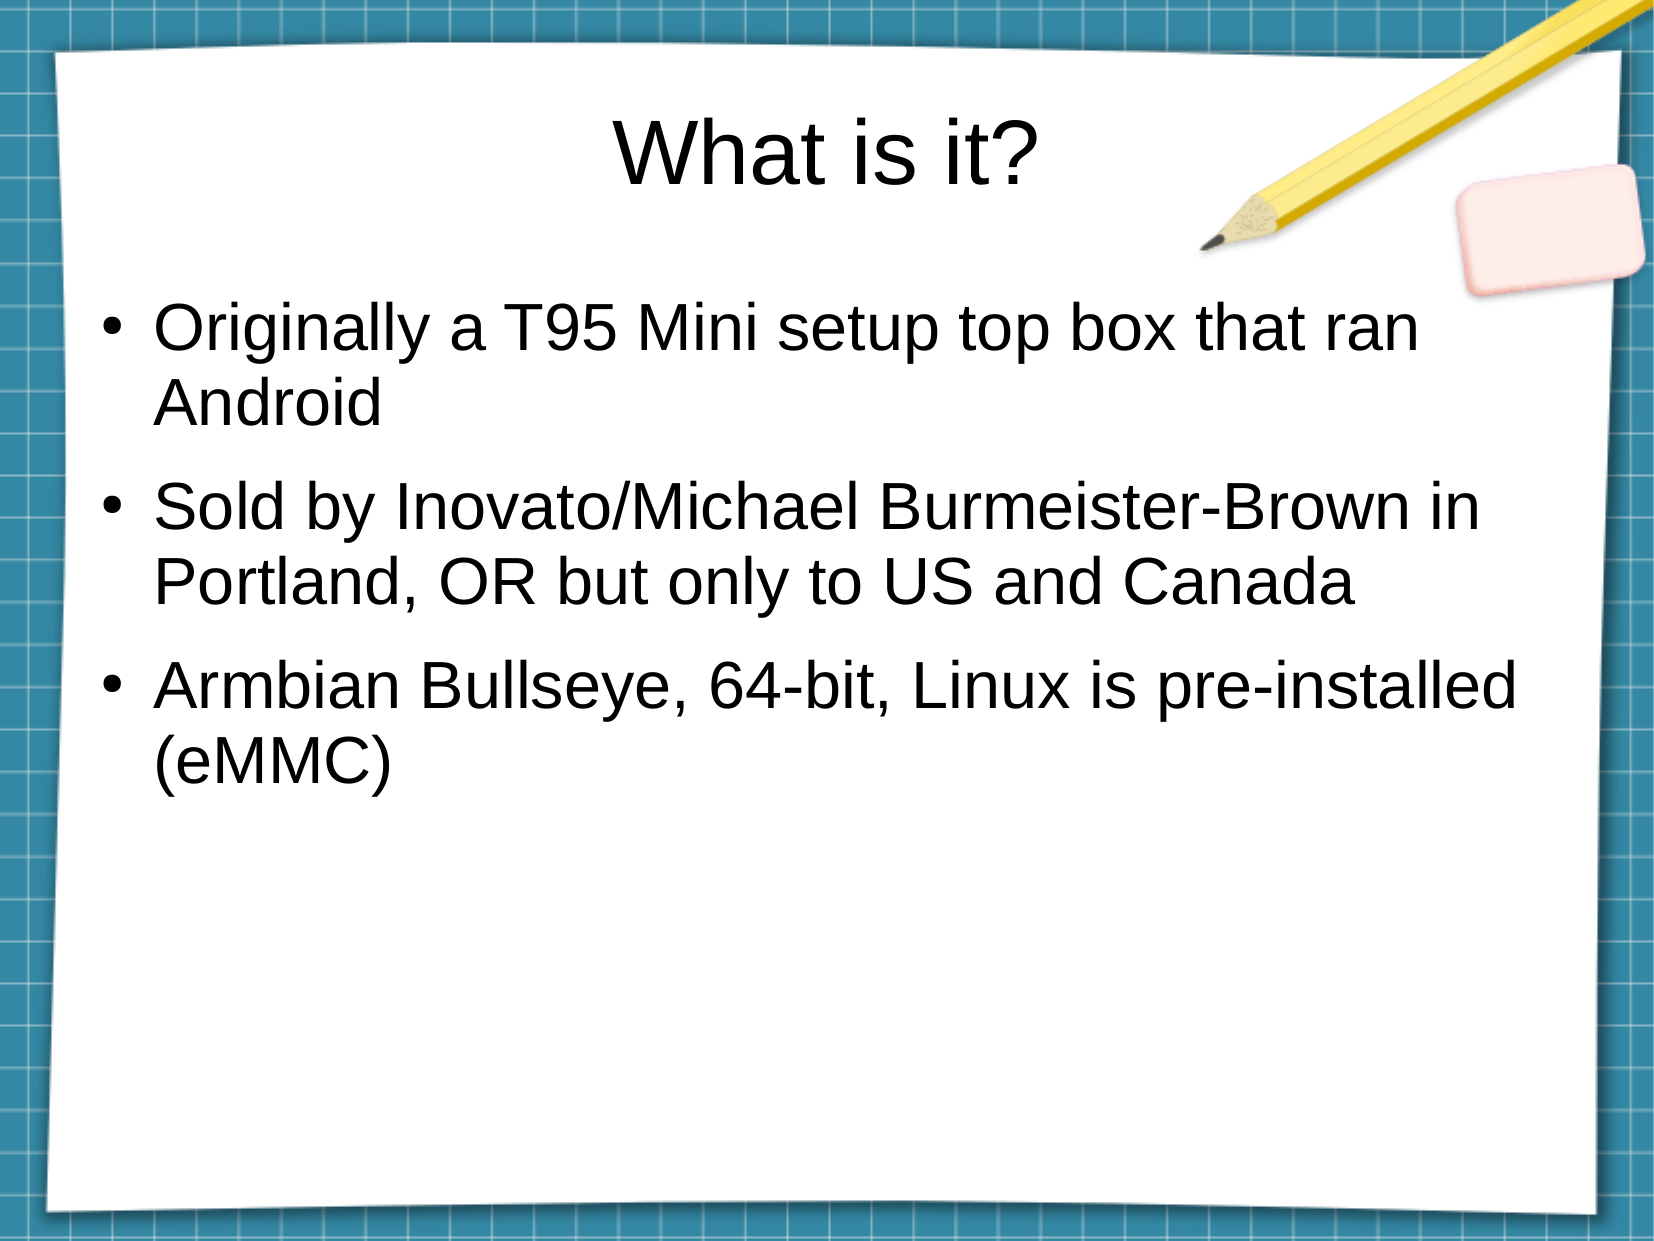

# What is it?
Originally a T95 Mini setup top box that ran Android
Sold by Inovato/Michael Burmeister-Brown in Portland, OR but only to US and Canada
Armbian Bullseye, 64-bit, Linux is pre-installed (eMMC)